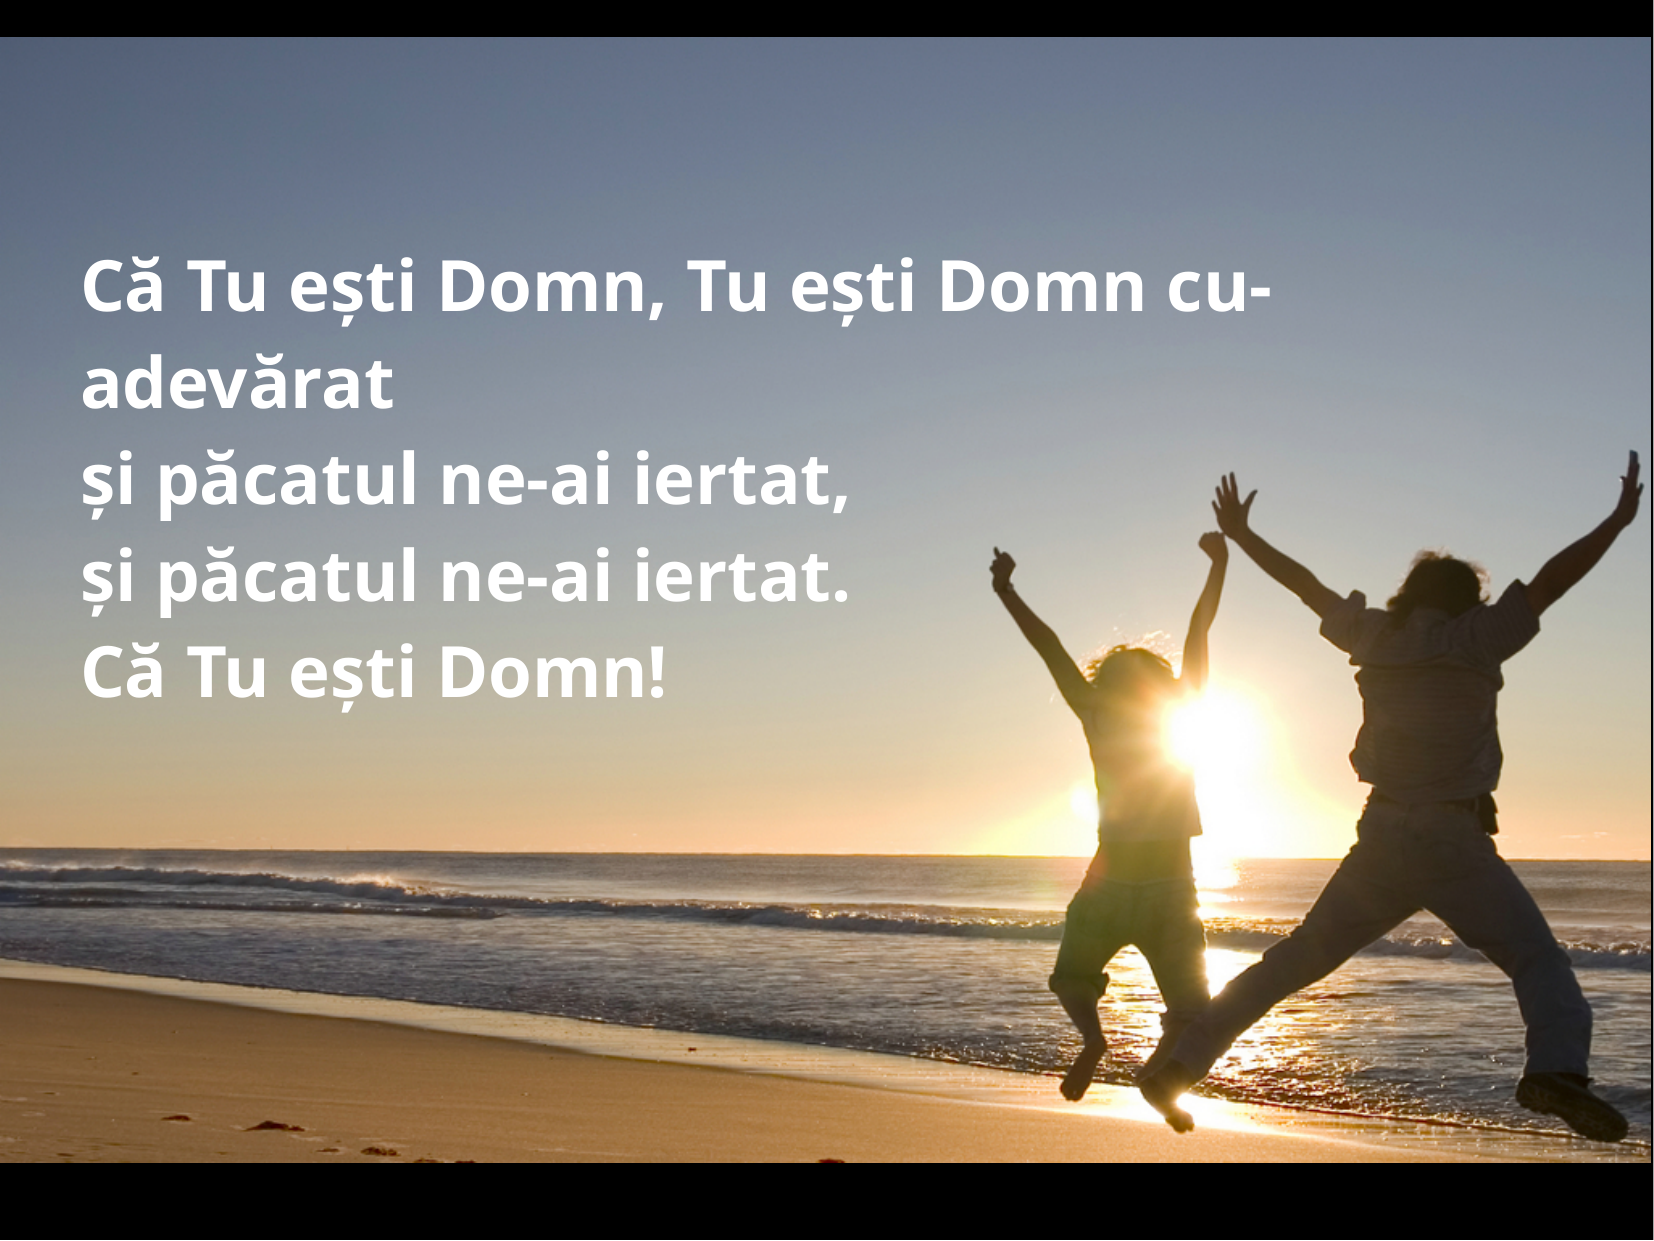

Că Tu eşti Domn, Tu eşti Domn cu-adevărat
şi păcatul ne-ai iertat,
şi păcatul ne-ai iertat.
Că Tu eşti Domn!